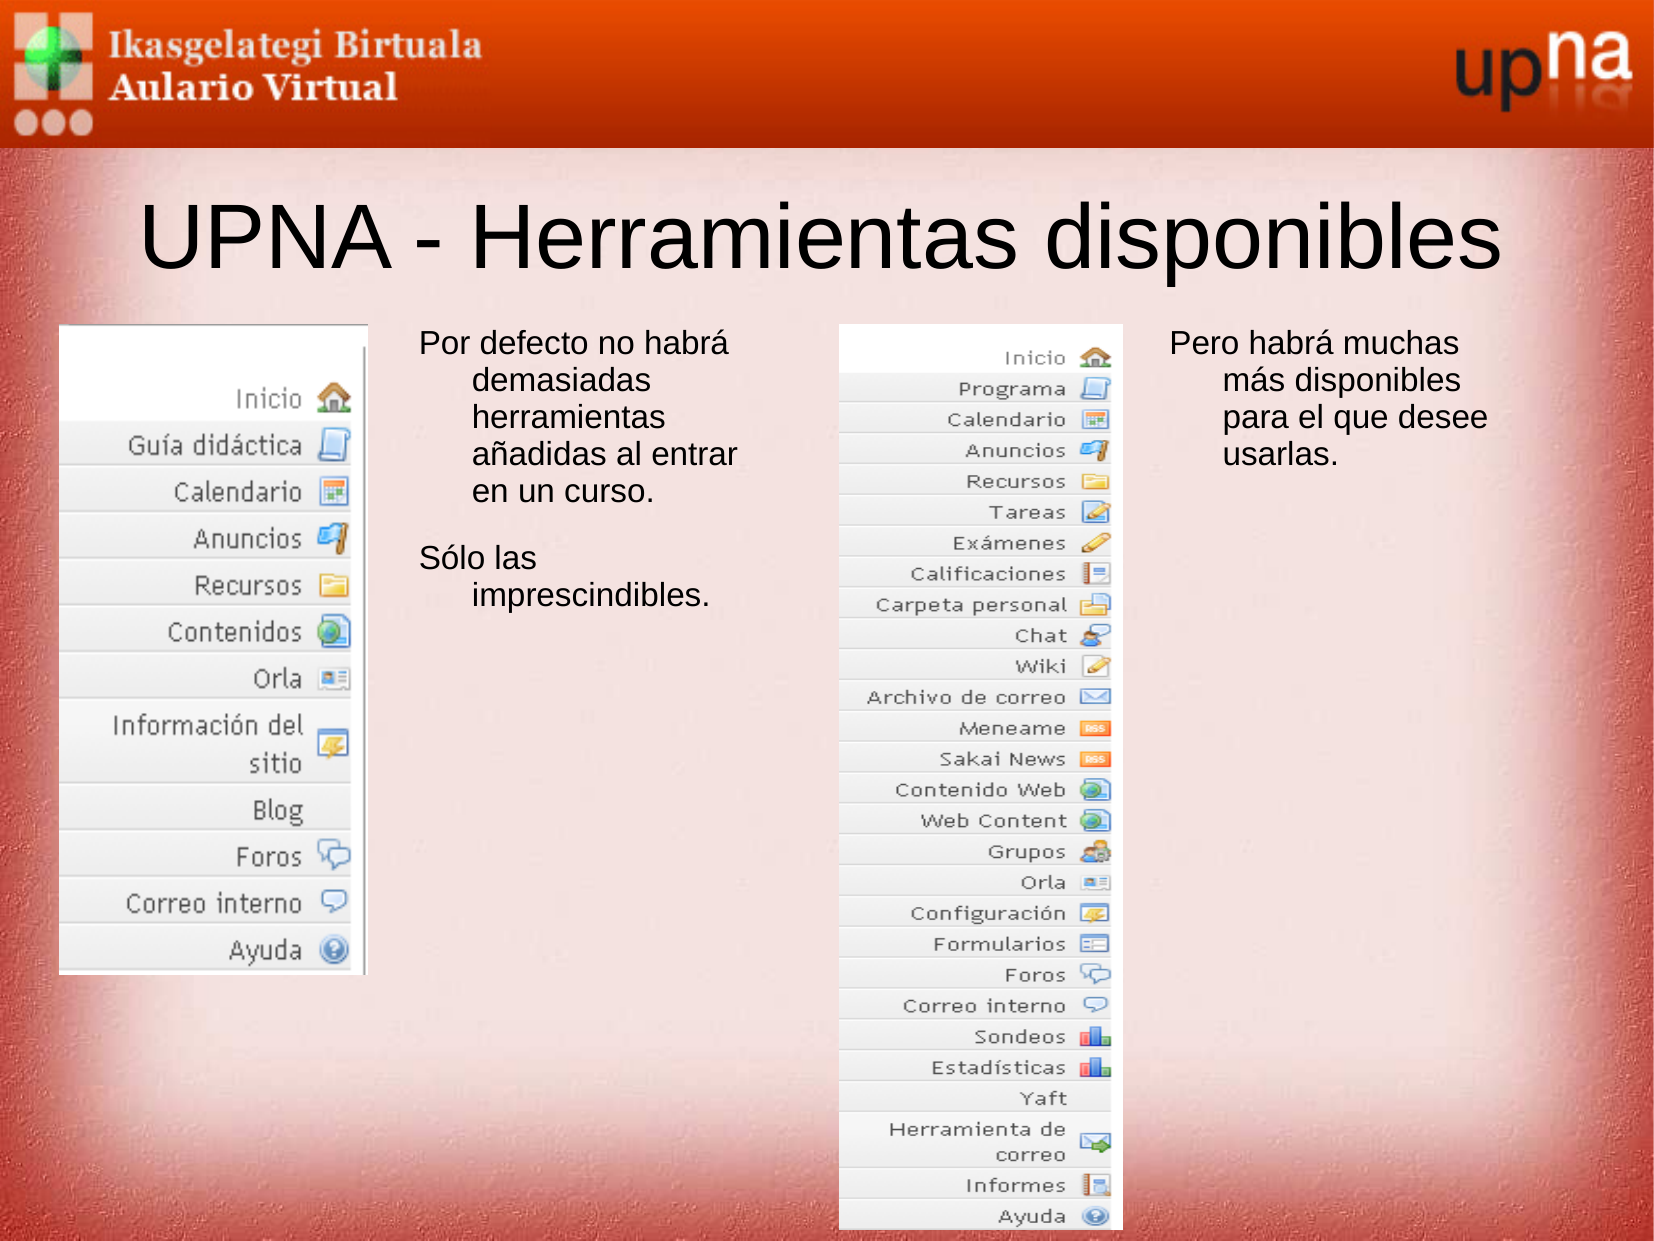

# UPNA - Herramientas disponibles
Por defecto no habrá demasiadas herramientas añadidas al entrar en un curso.
Sólo las imprescindibles.
Pero habrá muchas más disponibles para el que desee usarlas.